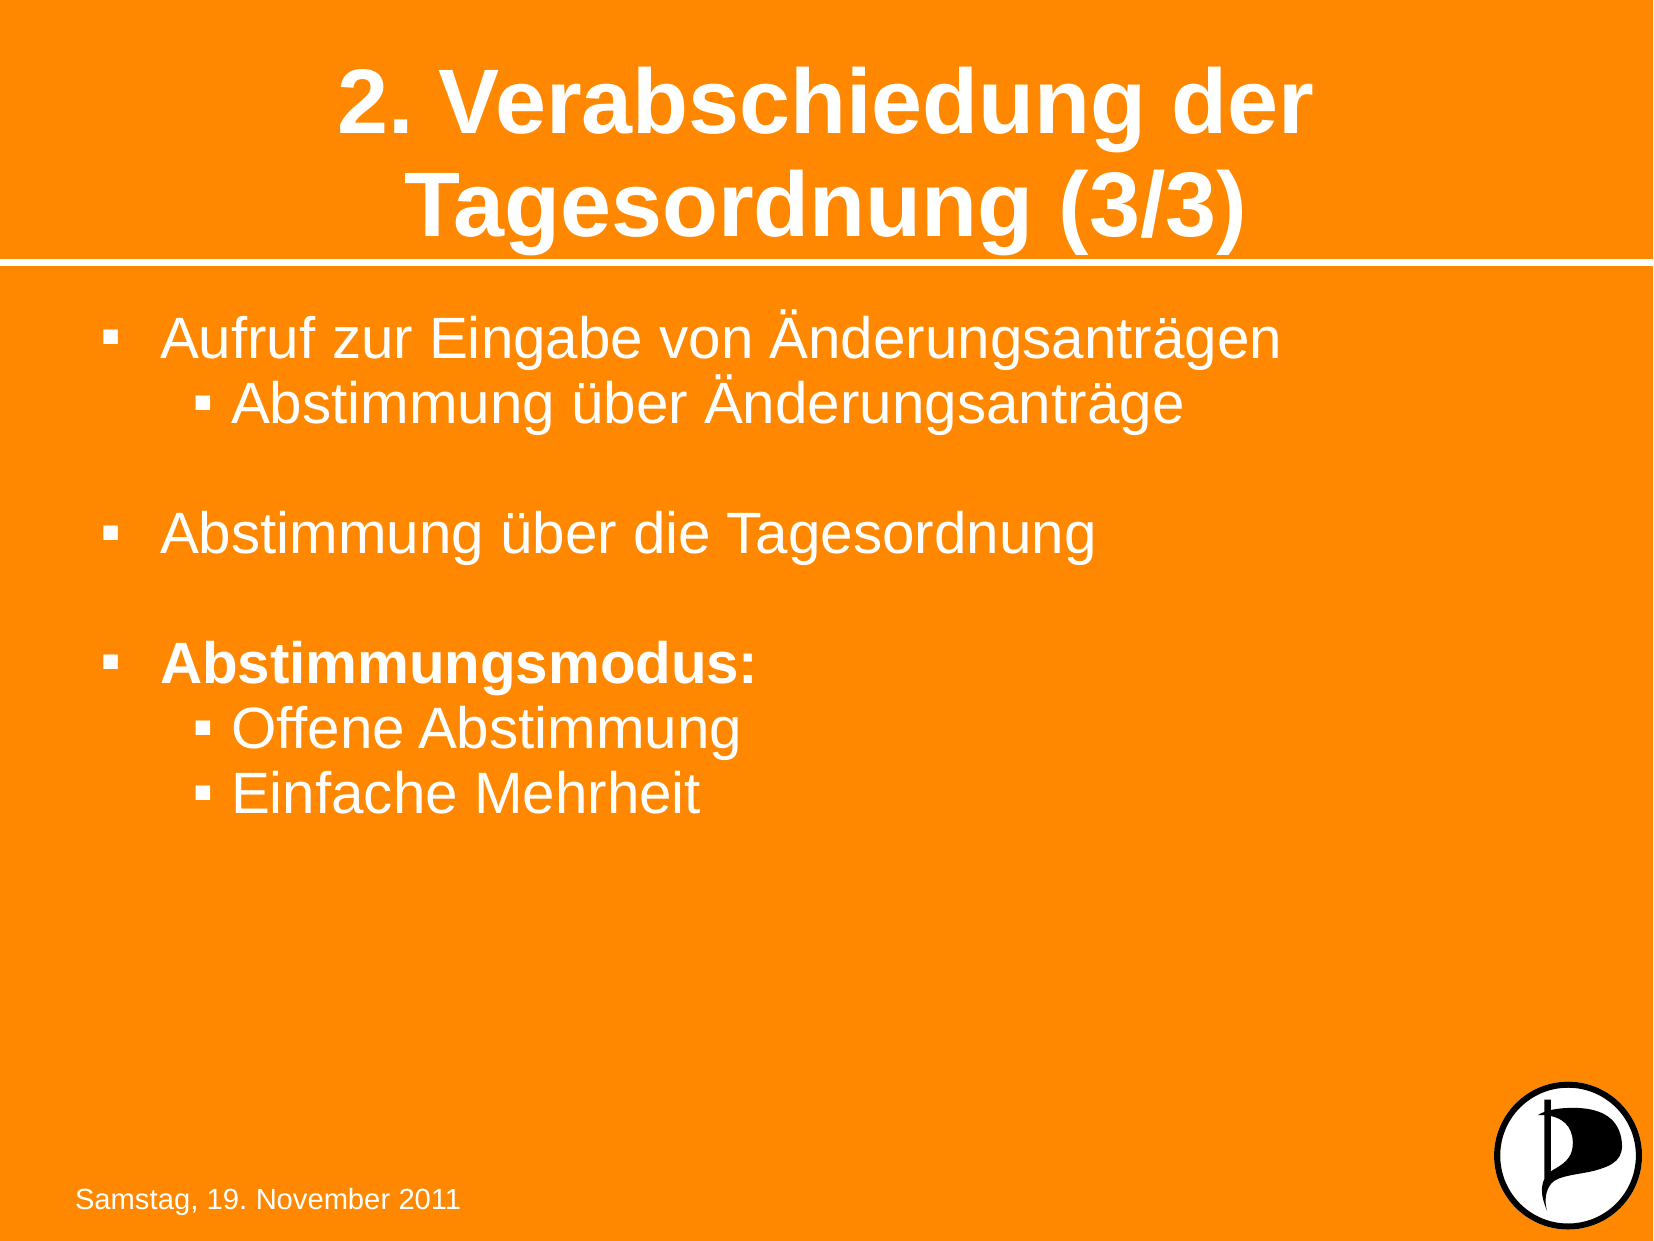

# 2. Verabschiedung der Tagesordnung (3/3)
Aufruf zur Eingabe von Änderungsanträgen
Abstimmung über Änderungsanträge
Abstimmung über die Tagesordnung
Abstimmungsmodus:
Offene Abstimmung
Einfache Mehrheit